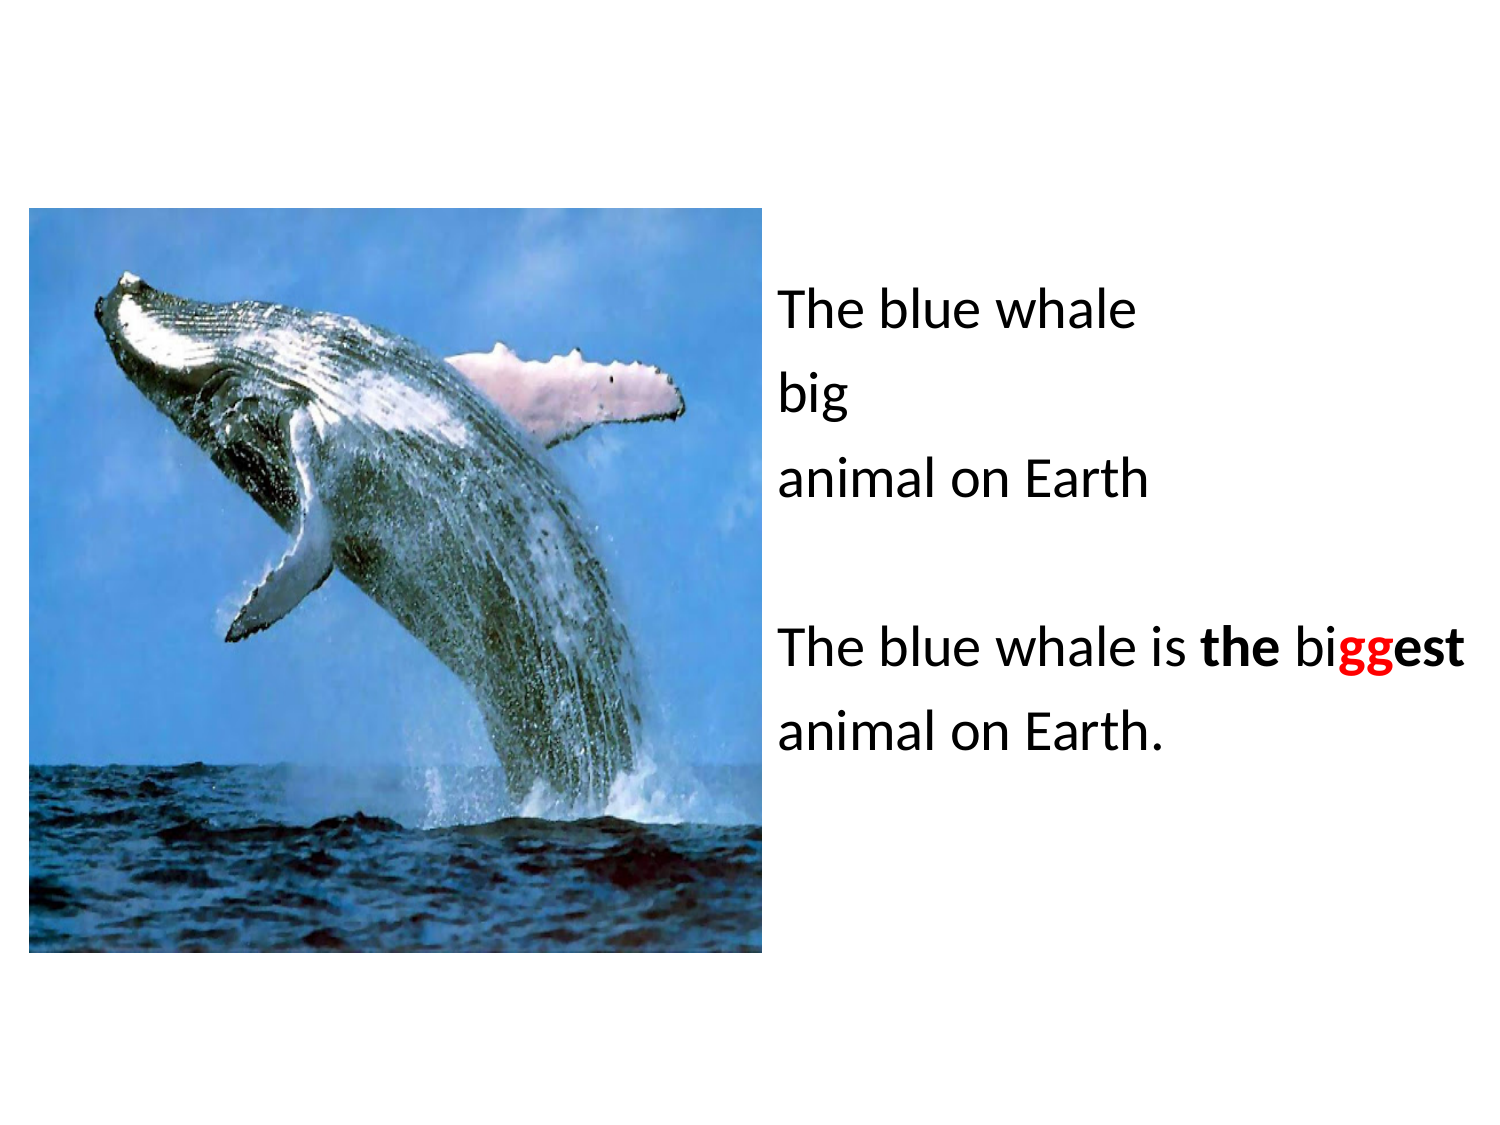

#
The blue whale
big
animal on Earth
The blue whale is the biggest
animal on Earth.